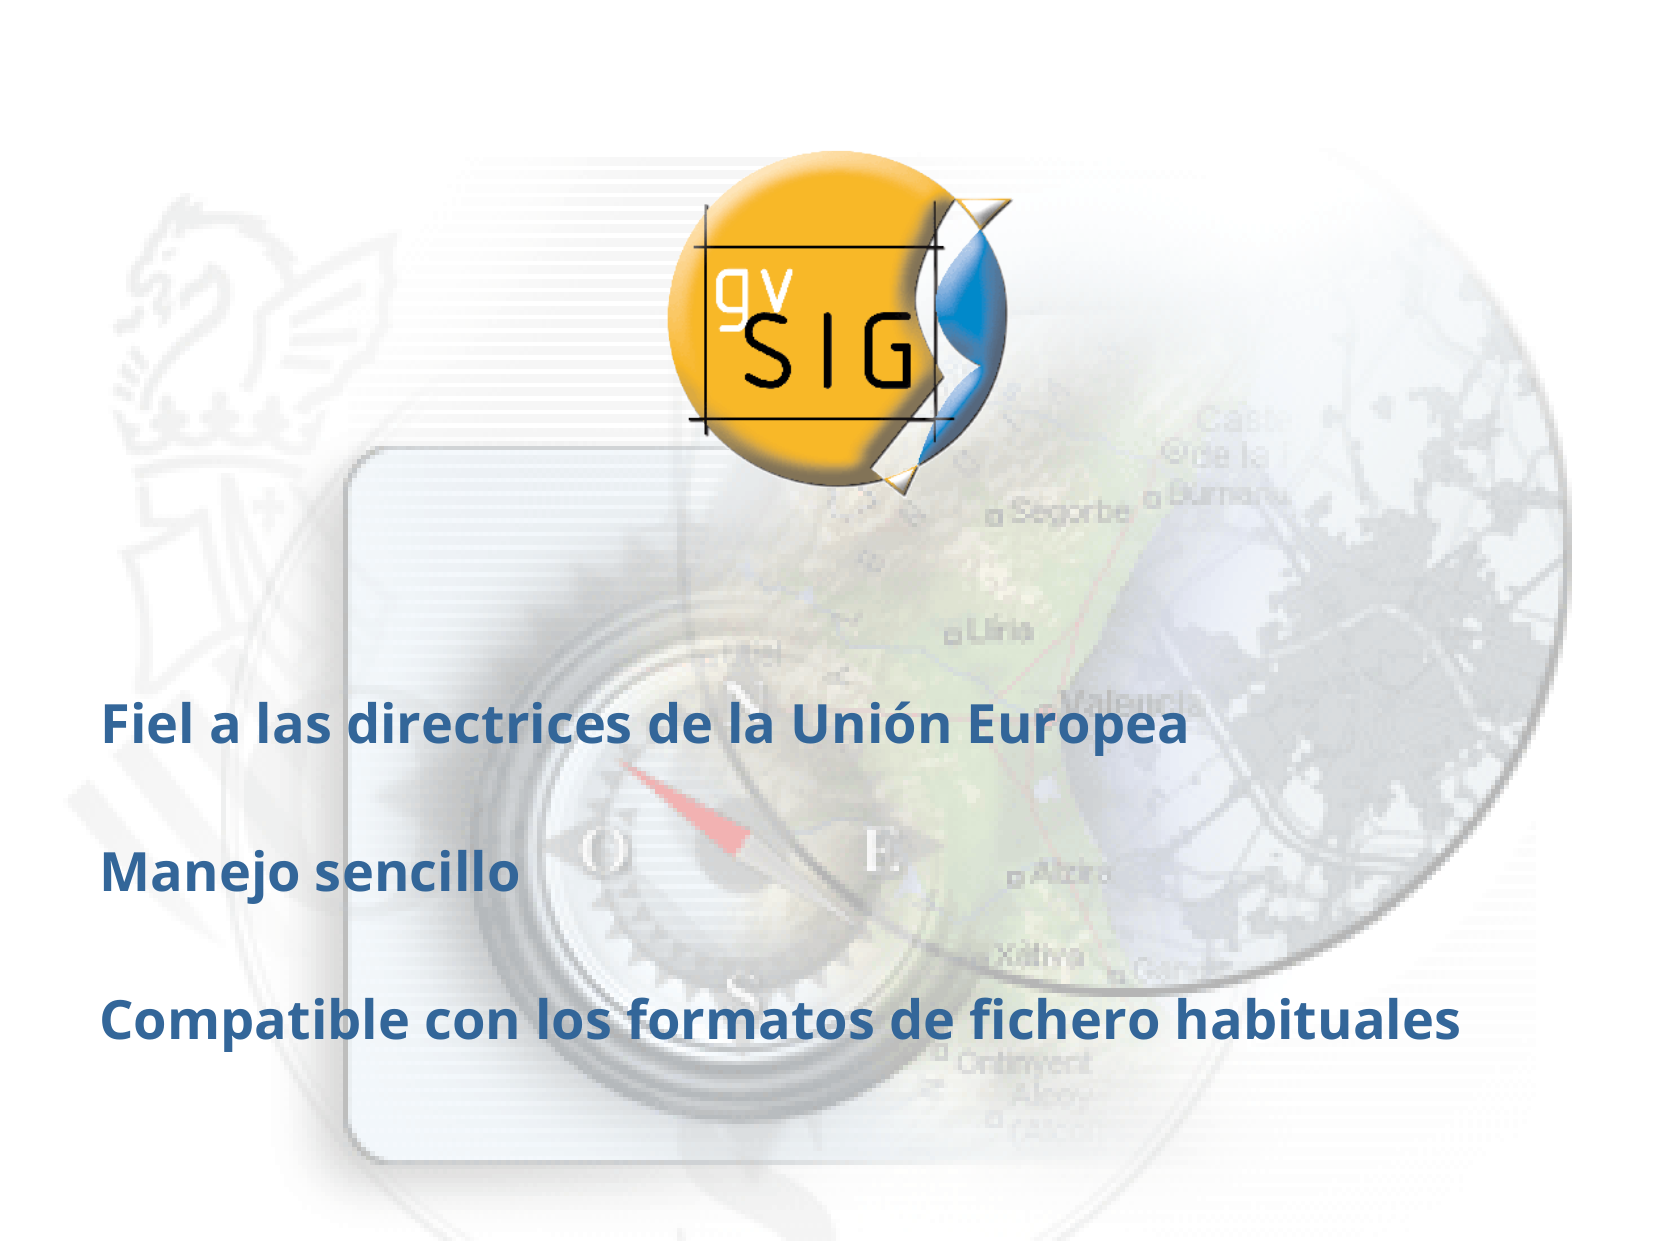

Fiel a las directrices de la Unión Europea
 Manejo sencillo
 Compatible con los formatos de fichero habituales